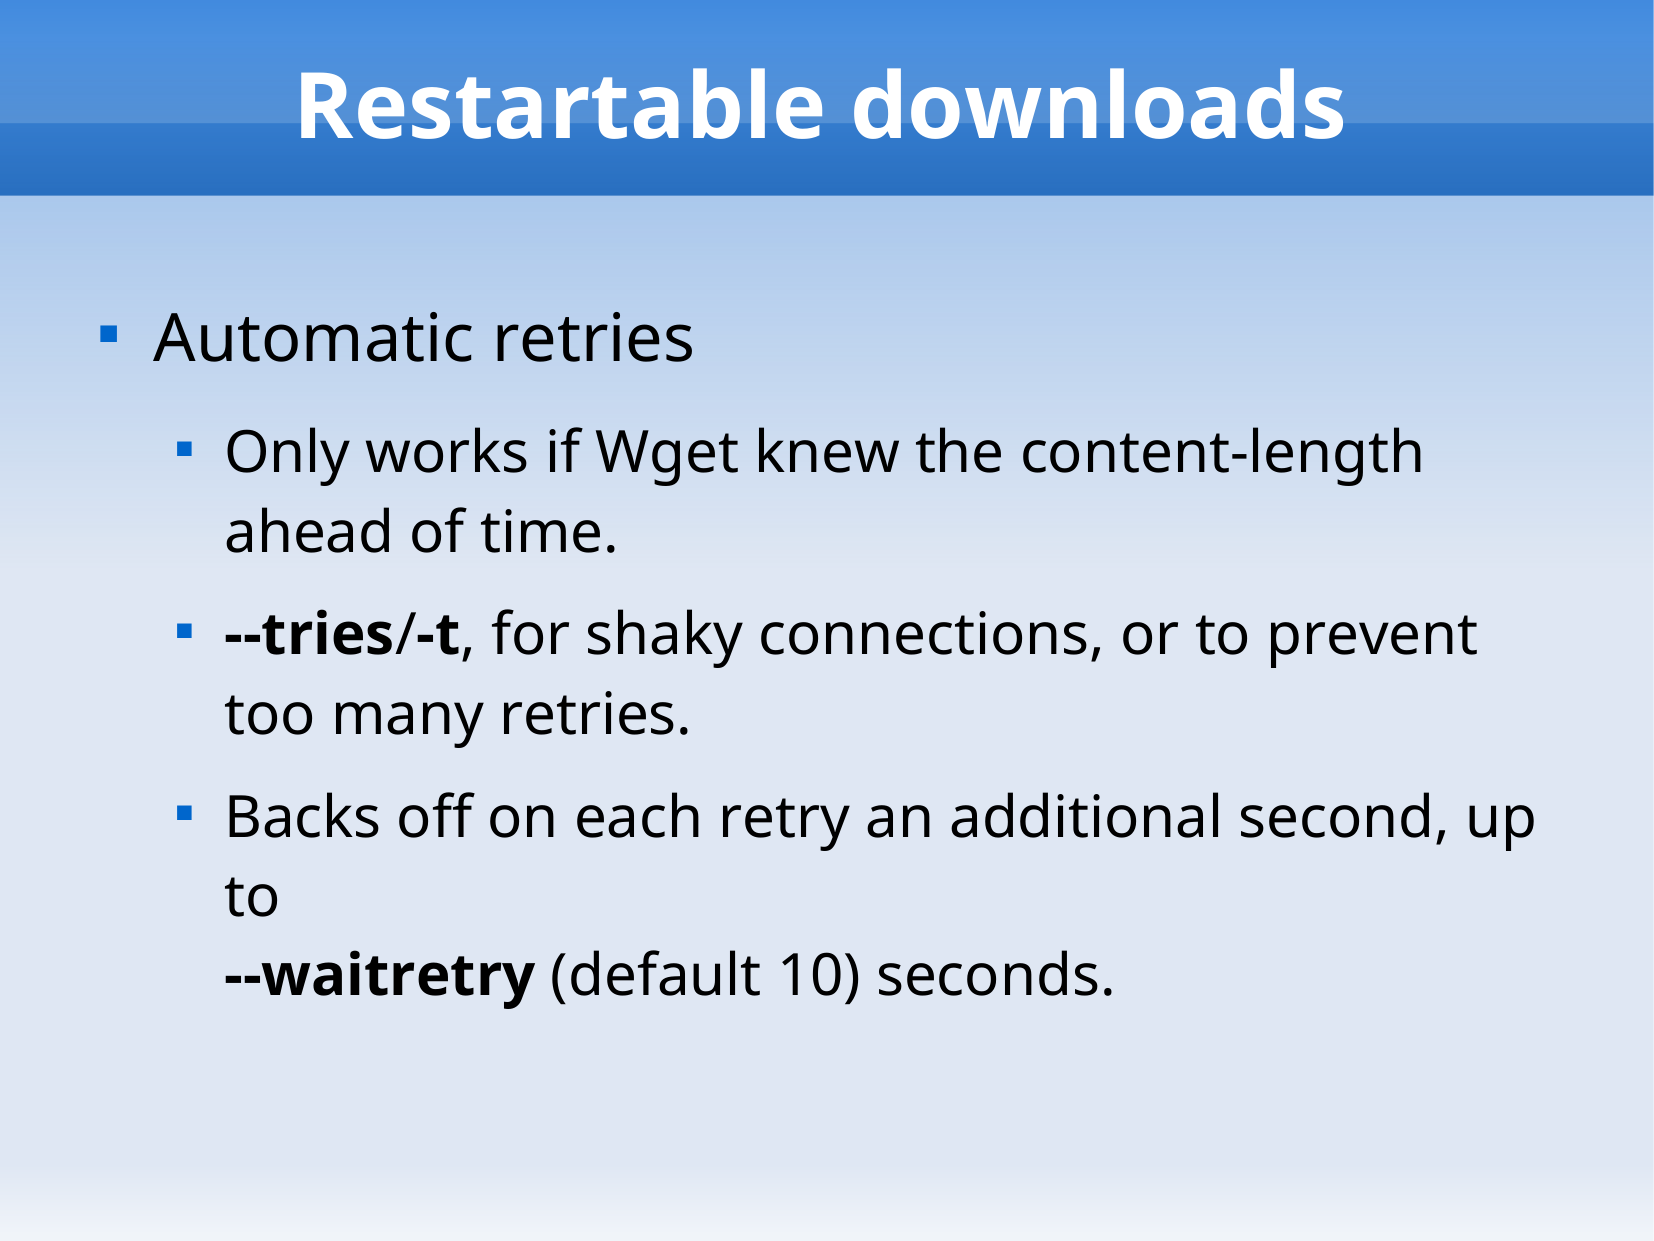

# Restartable downloads
Automatic retries
Only works if Wget knew the content-length ahead of time.
--tries/-t, for shaky connections, or to prevent too many retries.
Backs off on each retry an additional second, up to
--waitretry (default 10) seconds.